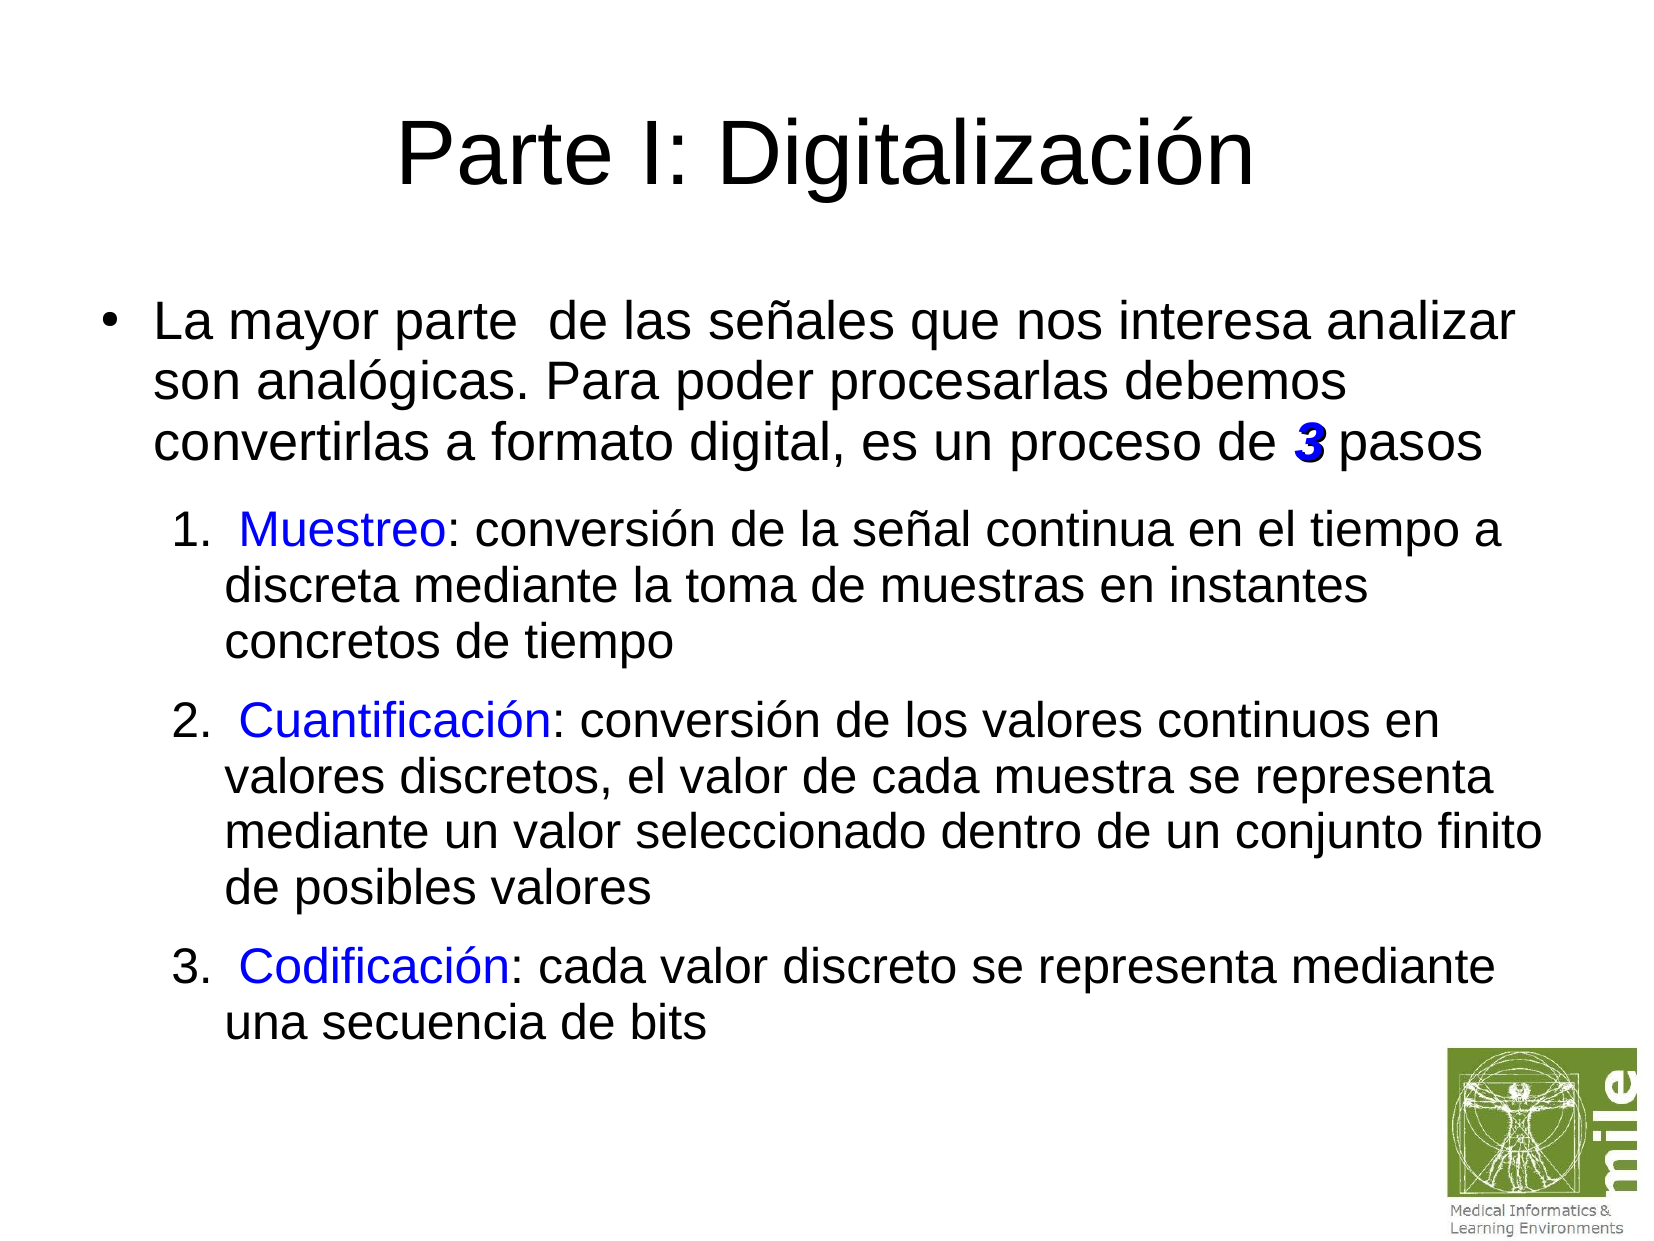

# Parte I: Digitalización
La mayor parte de las señales que nos interesa analizar son analógicas. Para poder procesarlas debemos convertirlas a formato digital, es un proceso de 3 pasos
 Muestreo: conversión de la señal continua en el tiempo a discreta mediante la toma de muestras en instantes concretos de tiempo
 Cuantificación: conversión de los valores continuos en valores discretos, el valor de cada muestra se representa mediante un valor seleccionado dentro de un conjunto finito de posibles valores
 Codificación: cada valor discreto se representa mediante una secuencia de bits